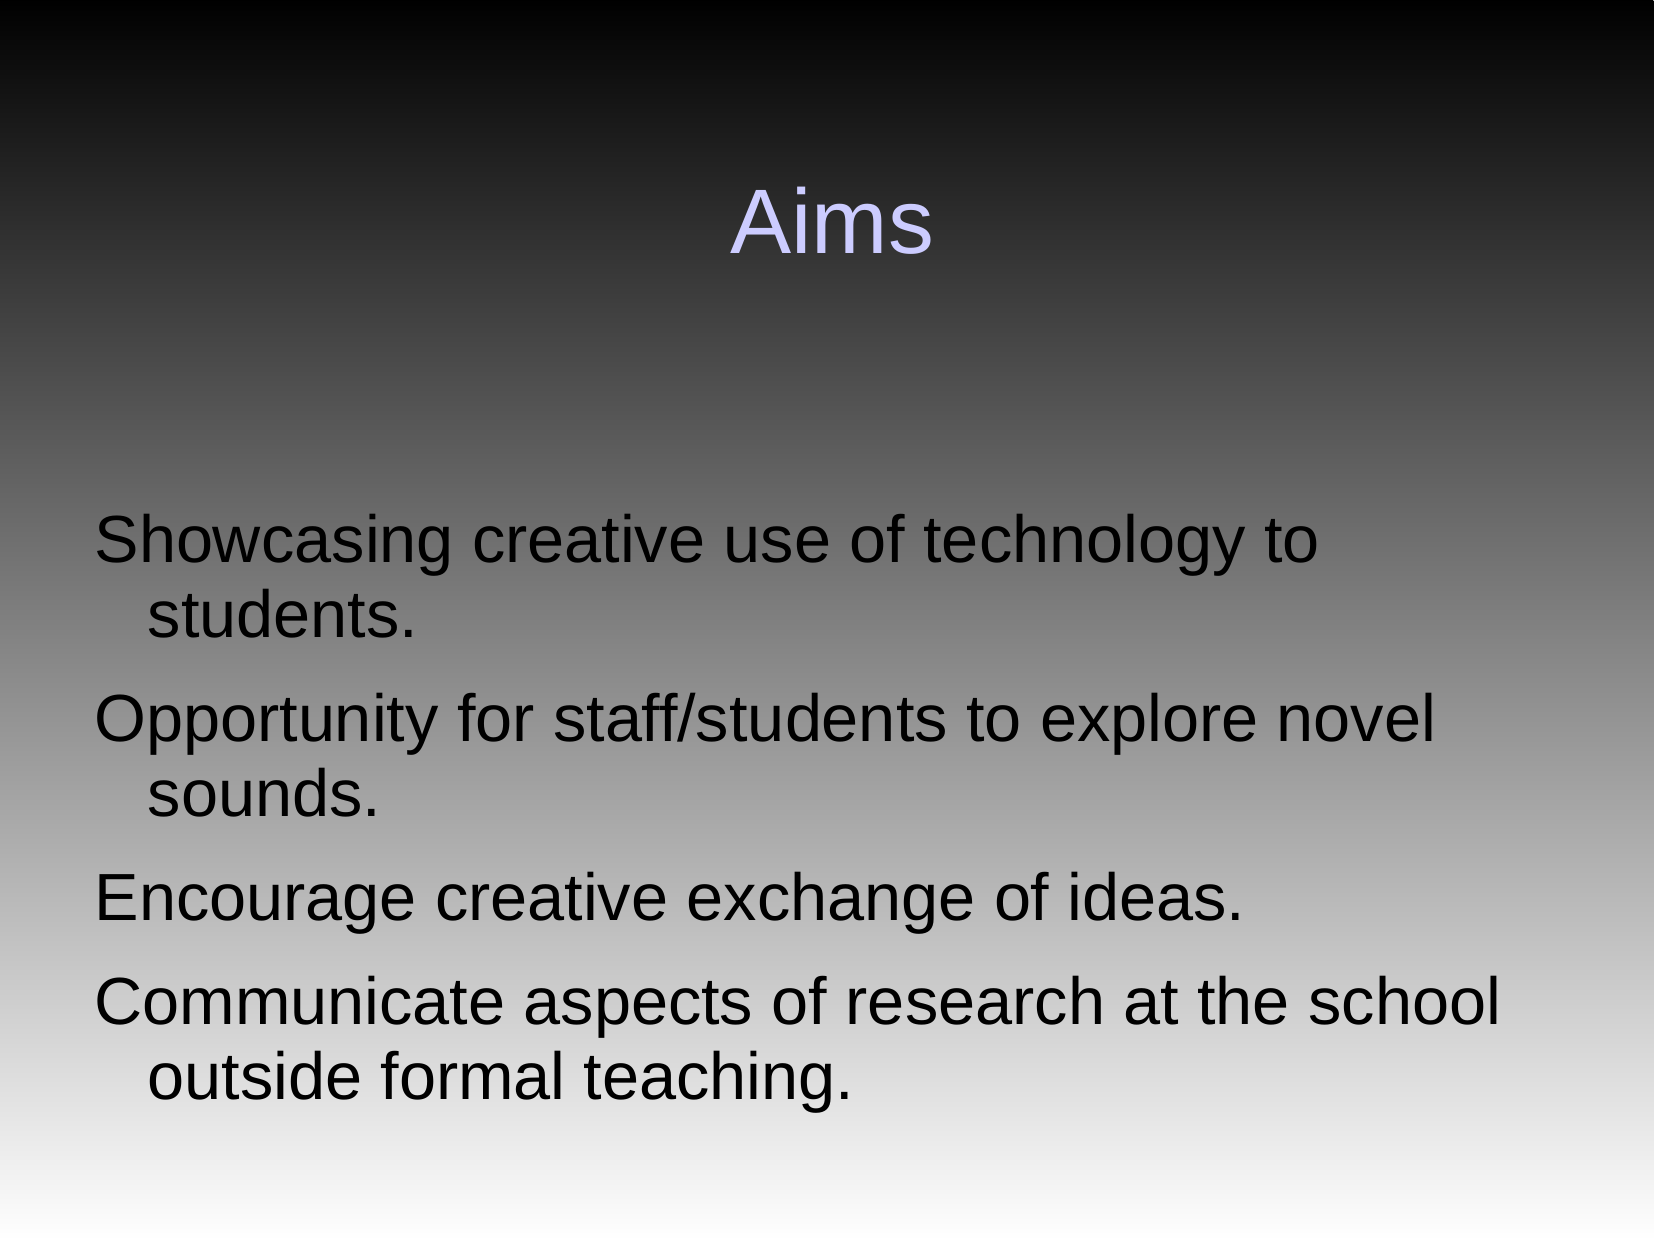

# Aims
Showcasing creative use of technology to students.
Opportunity for staff/students to explore novel sounds.
Encourage creative exchange of ideas.
Communicate aspects of research at the school outside formal teaching.